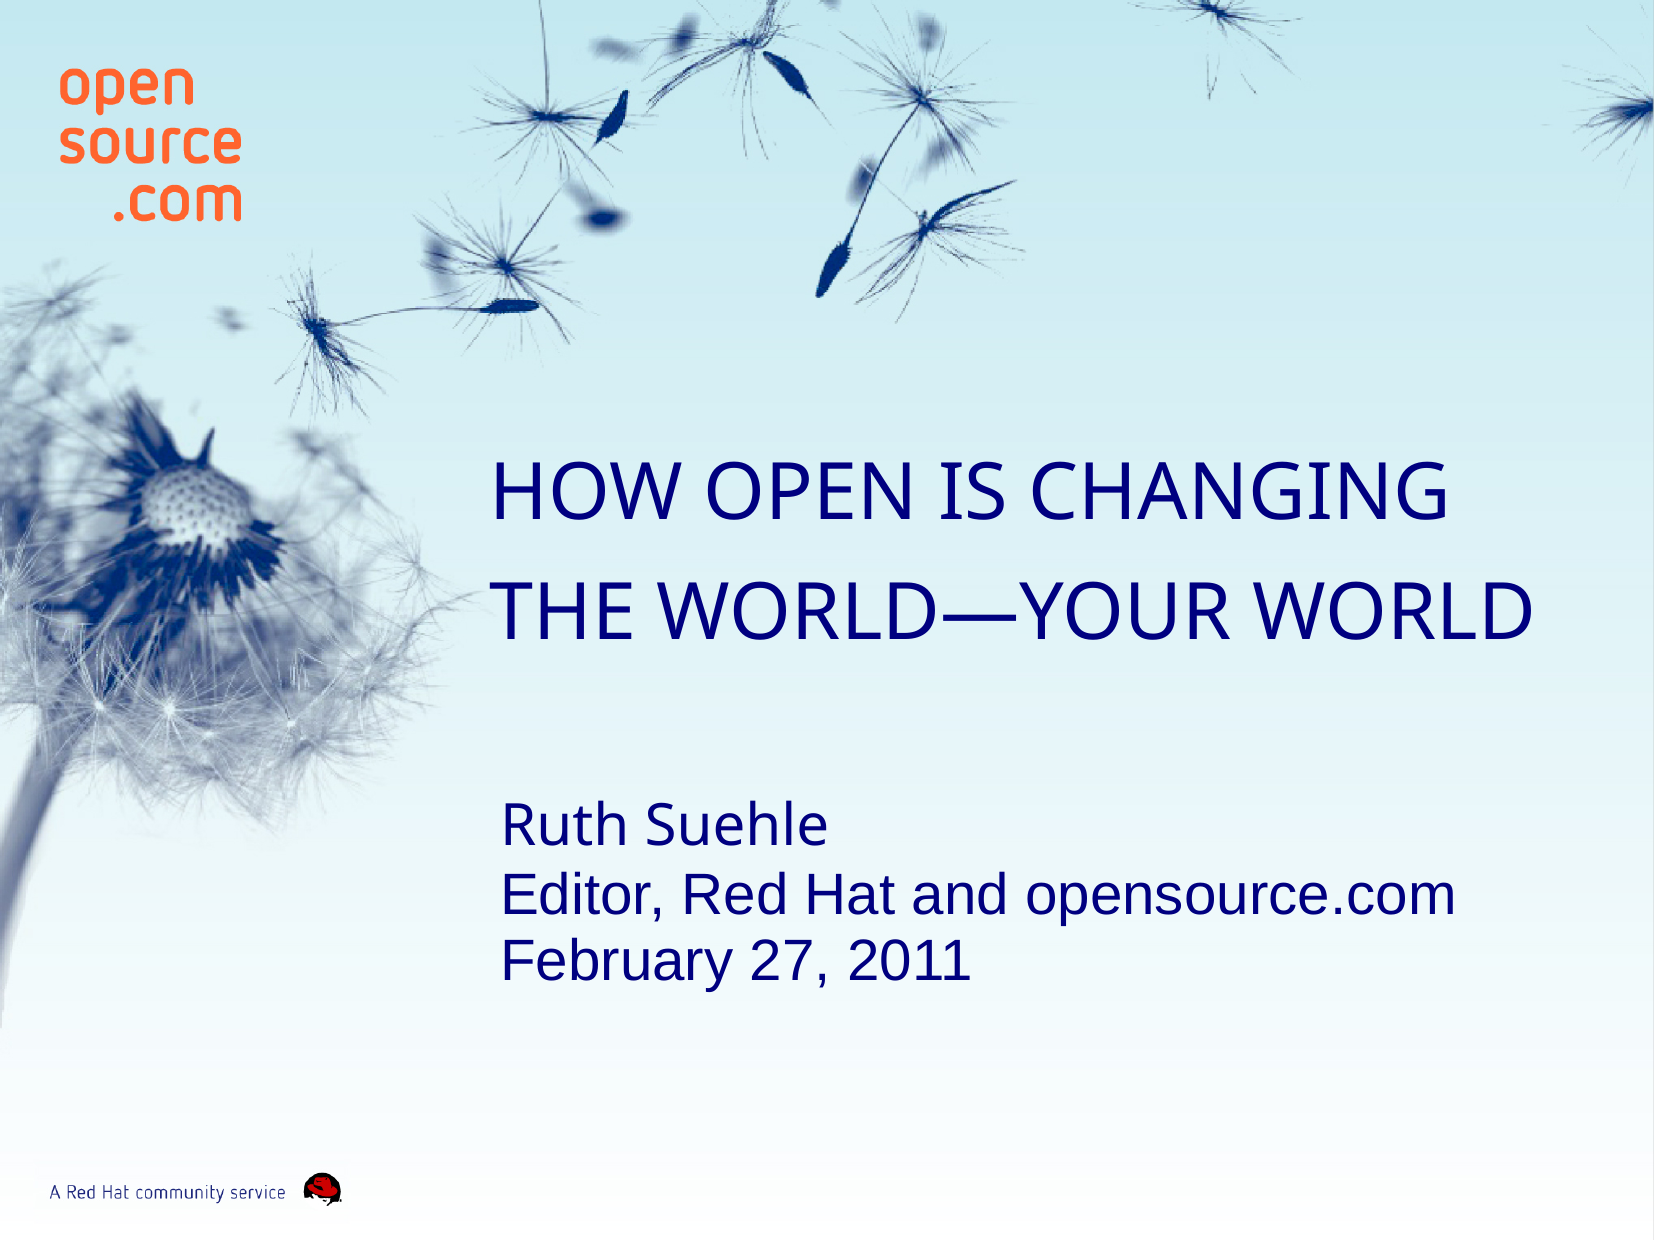

#
HOW OPEN IS CHANGING
THE WORLD—YOUR WORLD
Ruth Suehle
Editor, Red Hat and opensource.com
February 27, 2011